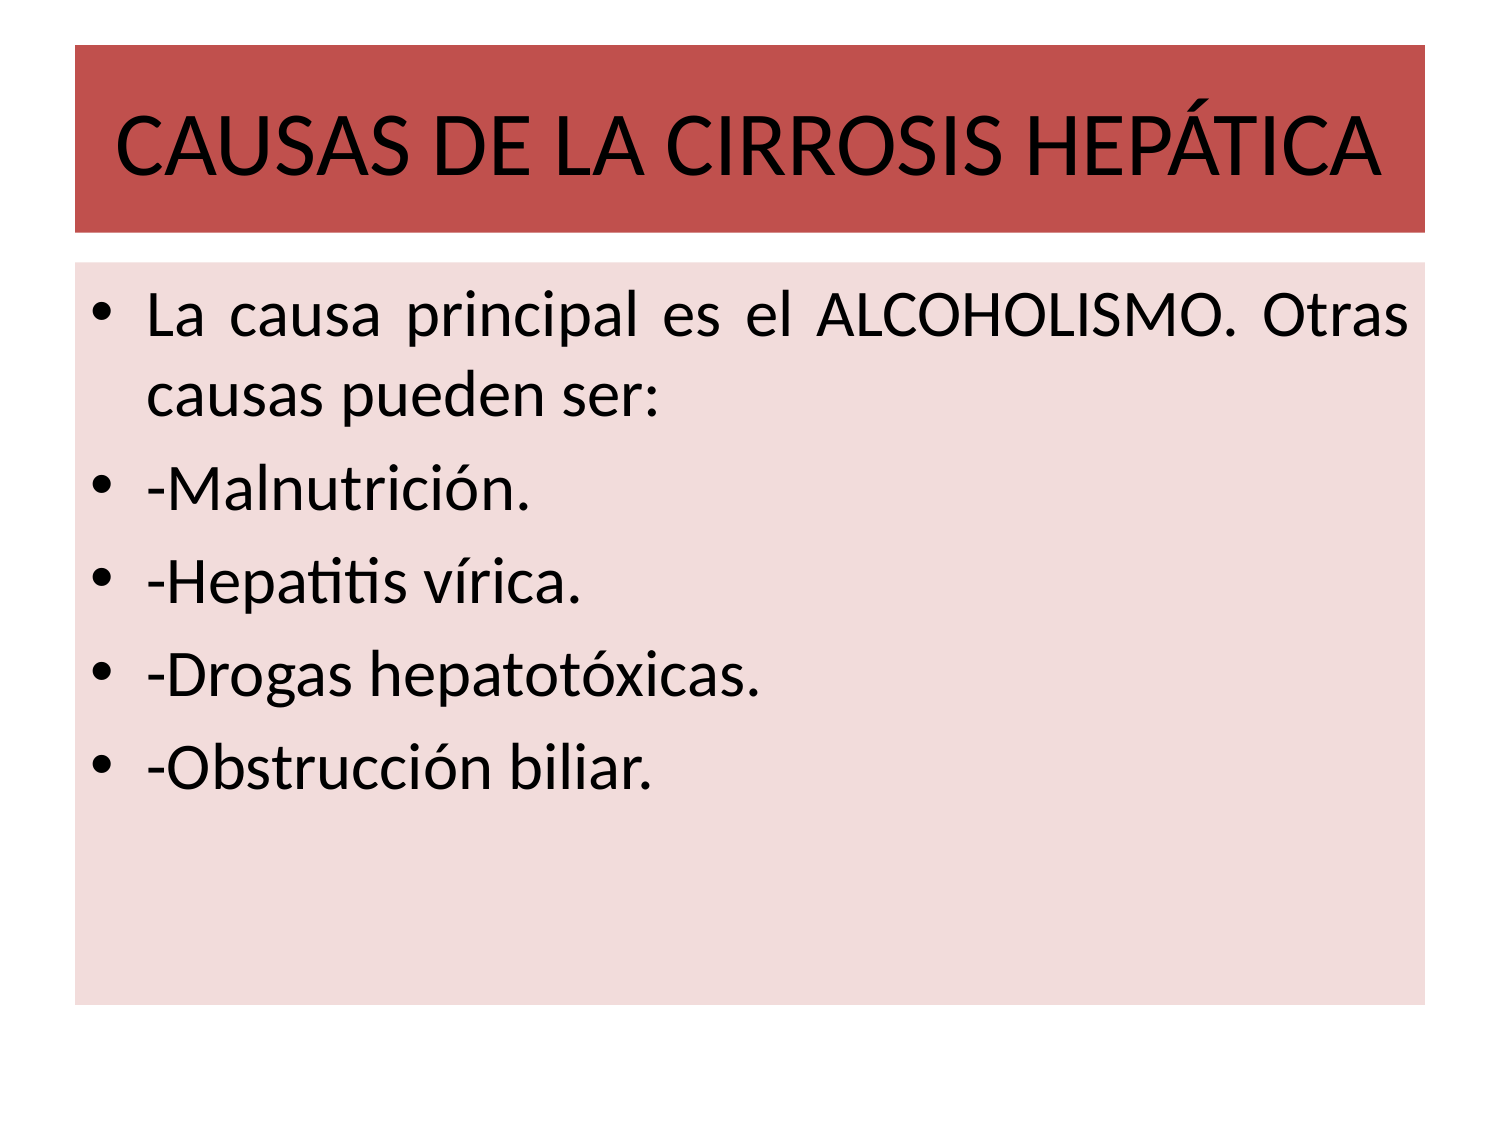

# CAUSAS DE LA CIRROSIS HEPÁTICA
La causa principal es el ALCOHOLISMO. Otras causas pueden ser:
-Malnutrición.
-Hepatitis vírica.
-Drogas hepatotóxicas.
-Obstrucción biliar.